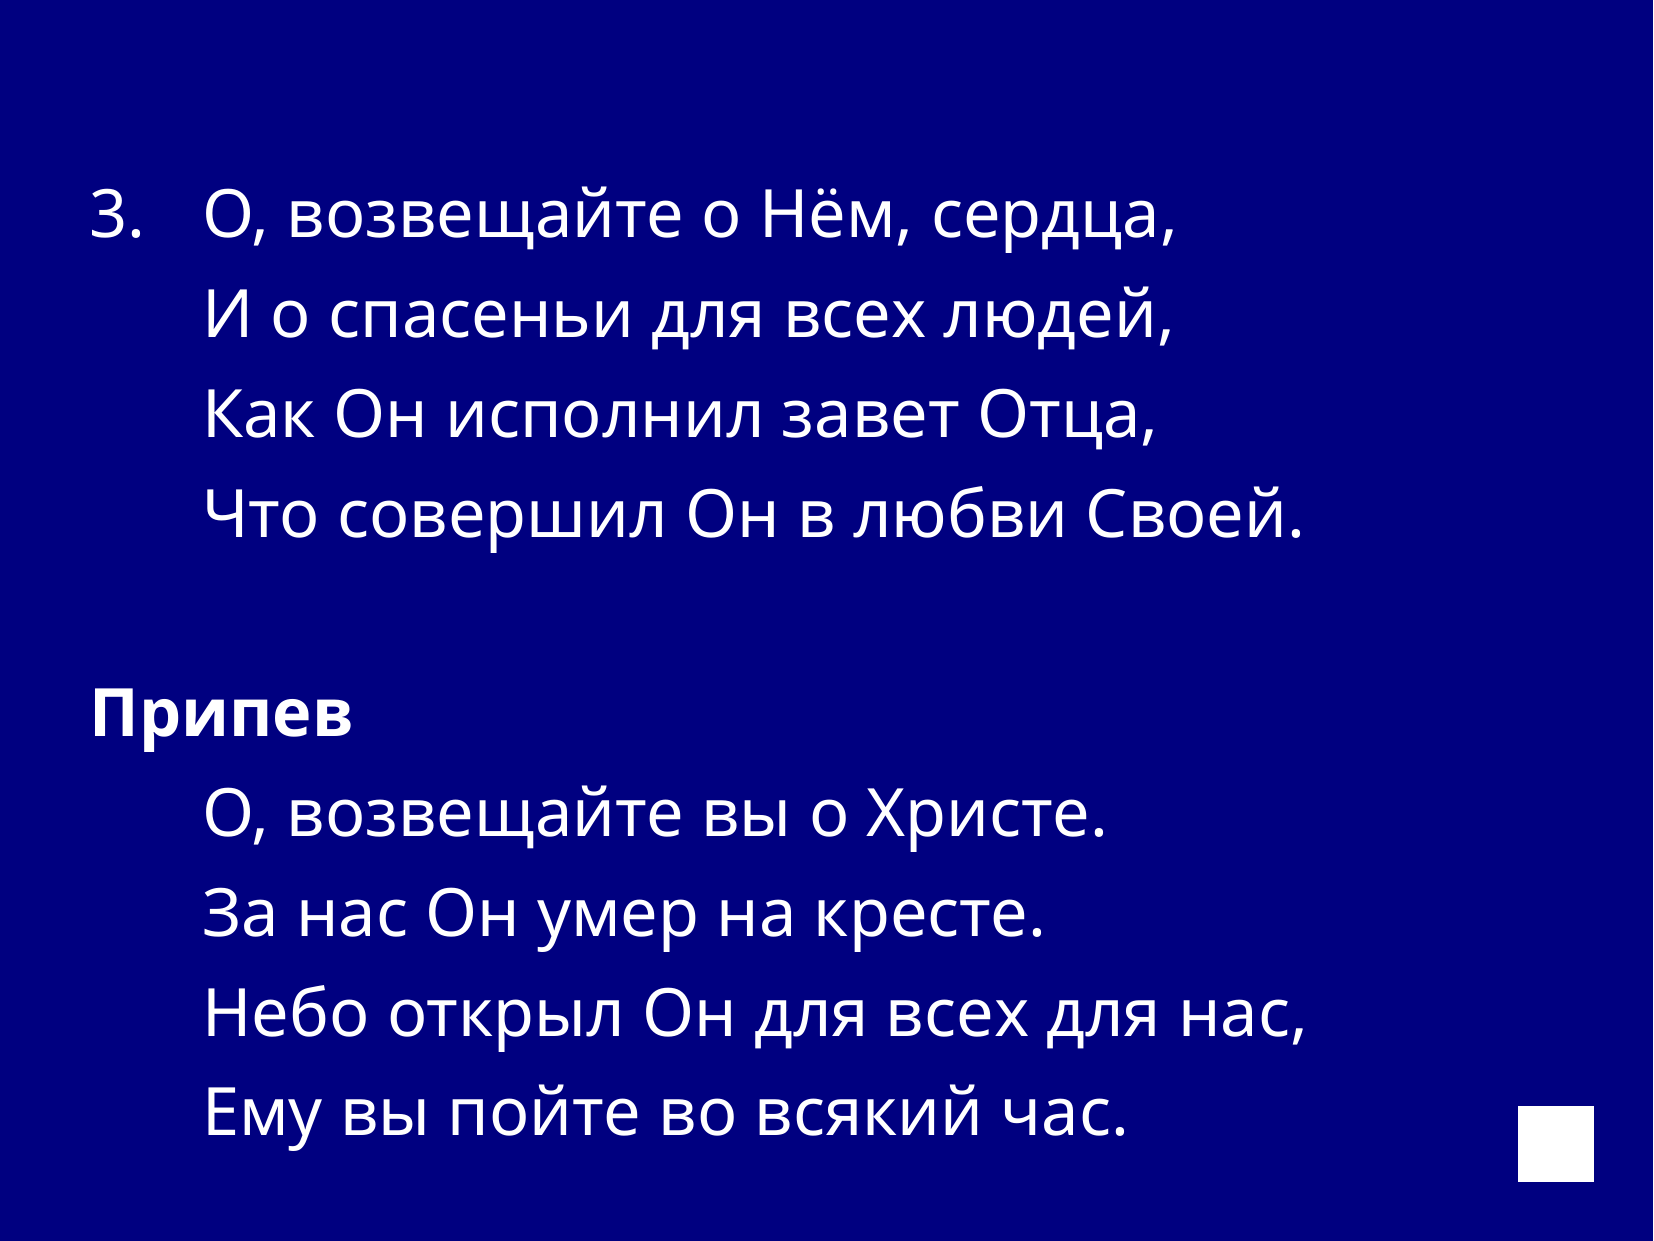

3.	О, возвещайте о Нём, сердца,
	И о спасеньи для всех людей,
	Как Он исполнил завет Отца,
	Что совершил Он в любви Своей.
Припев
	О, возвещайте вы о Христе.
	За нас Он умер на кресте.
	Небо открыл Он для всех для нас,
	Ему вы пойте во всякий час.